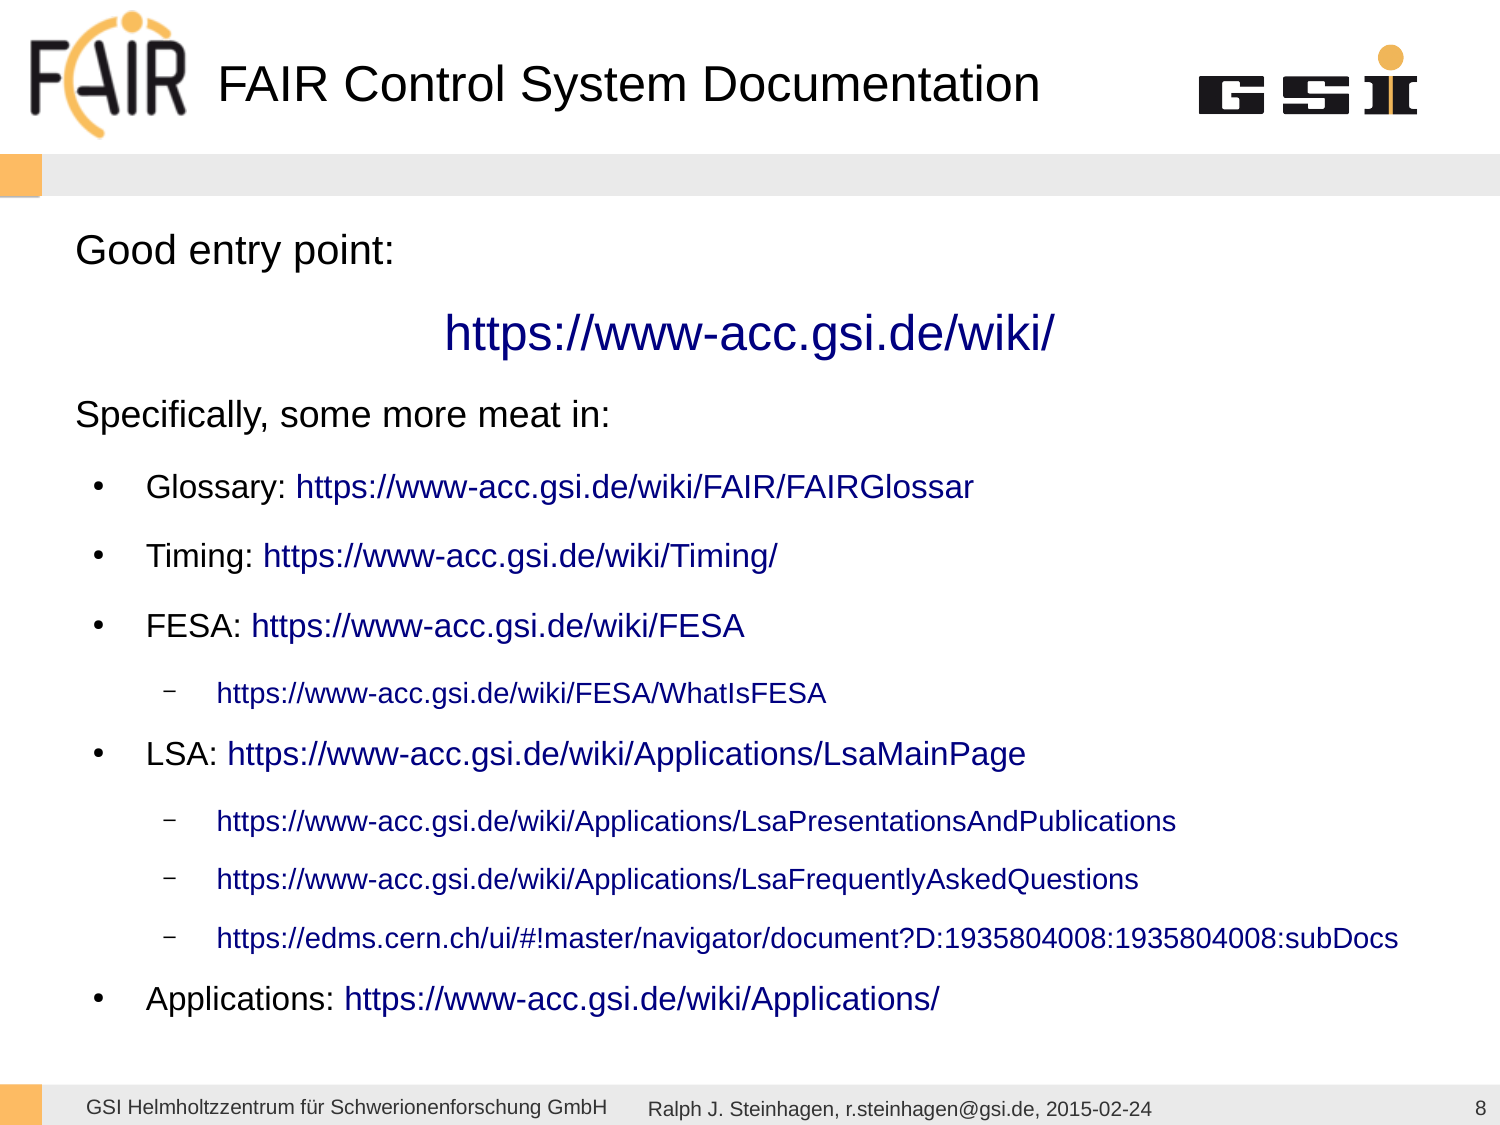

# FAIR Control System Documentation
Good entry point:
https://www-acc.gsi.de/wiki/
Specifically, some more meat in:
Glossary: https://www-acc.gsi.de/wiki/FAIR/FAIRGlossar
Timing: https://www-acc.gsi.de/wiki/Timing/
FESA: https://www-acc.gsi.de/wiki/FESA
https://www-acc.gsi.de/wiki/FESA/WhatIsFESA
LSA: https://www-acc.gsi.de/wiki/Applications/LsaMainPage
https://www-acc.gsi.de/wiki/Applications/LsaPresentationsAndPublications
https://www-acc.gsi.de/wiki/Applications/LsaFrequentlyAskedQuestions
https://edms.cern.ch/ui/#!master/navigator/document?D:1935804008:1935804008:subDocs
Applications: https://www-acc.gsi.de/wiki/Applications/